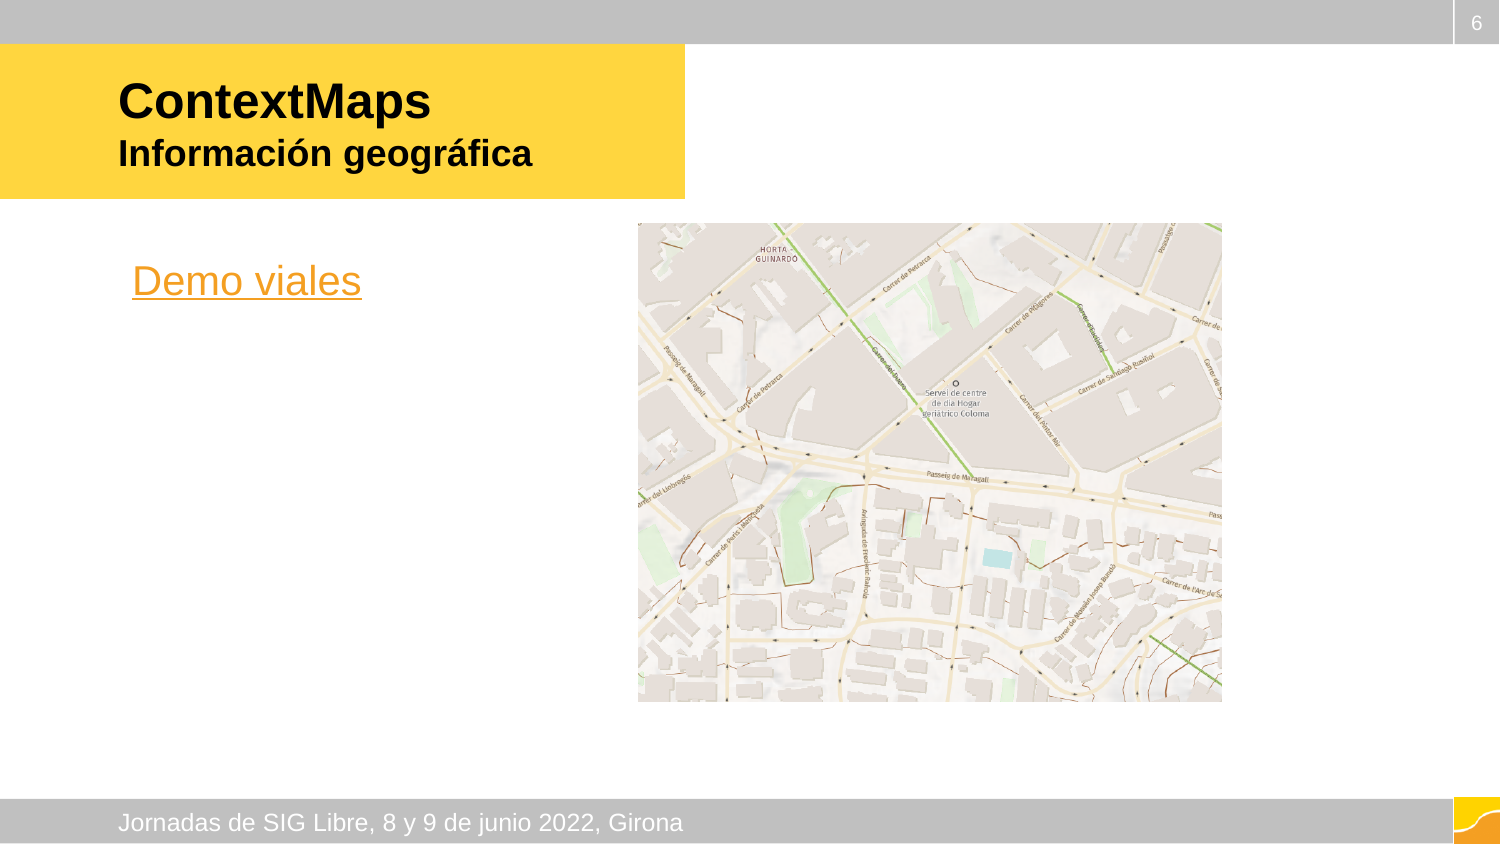

# ContextMaps Información geográfica
Demo viales
Jornadas de SIG Libre, 8 y 9 de junio 2022, Girona